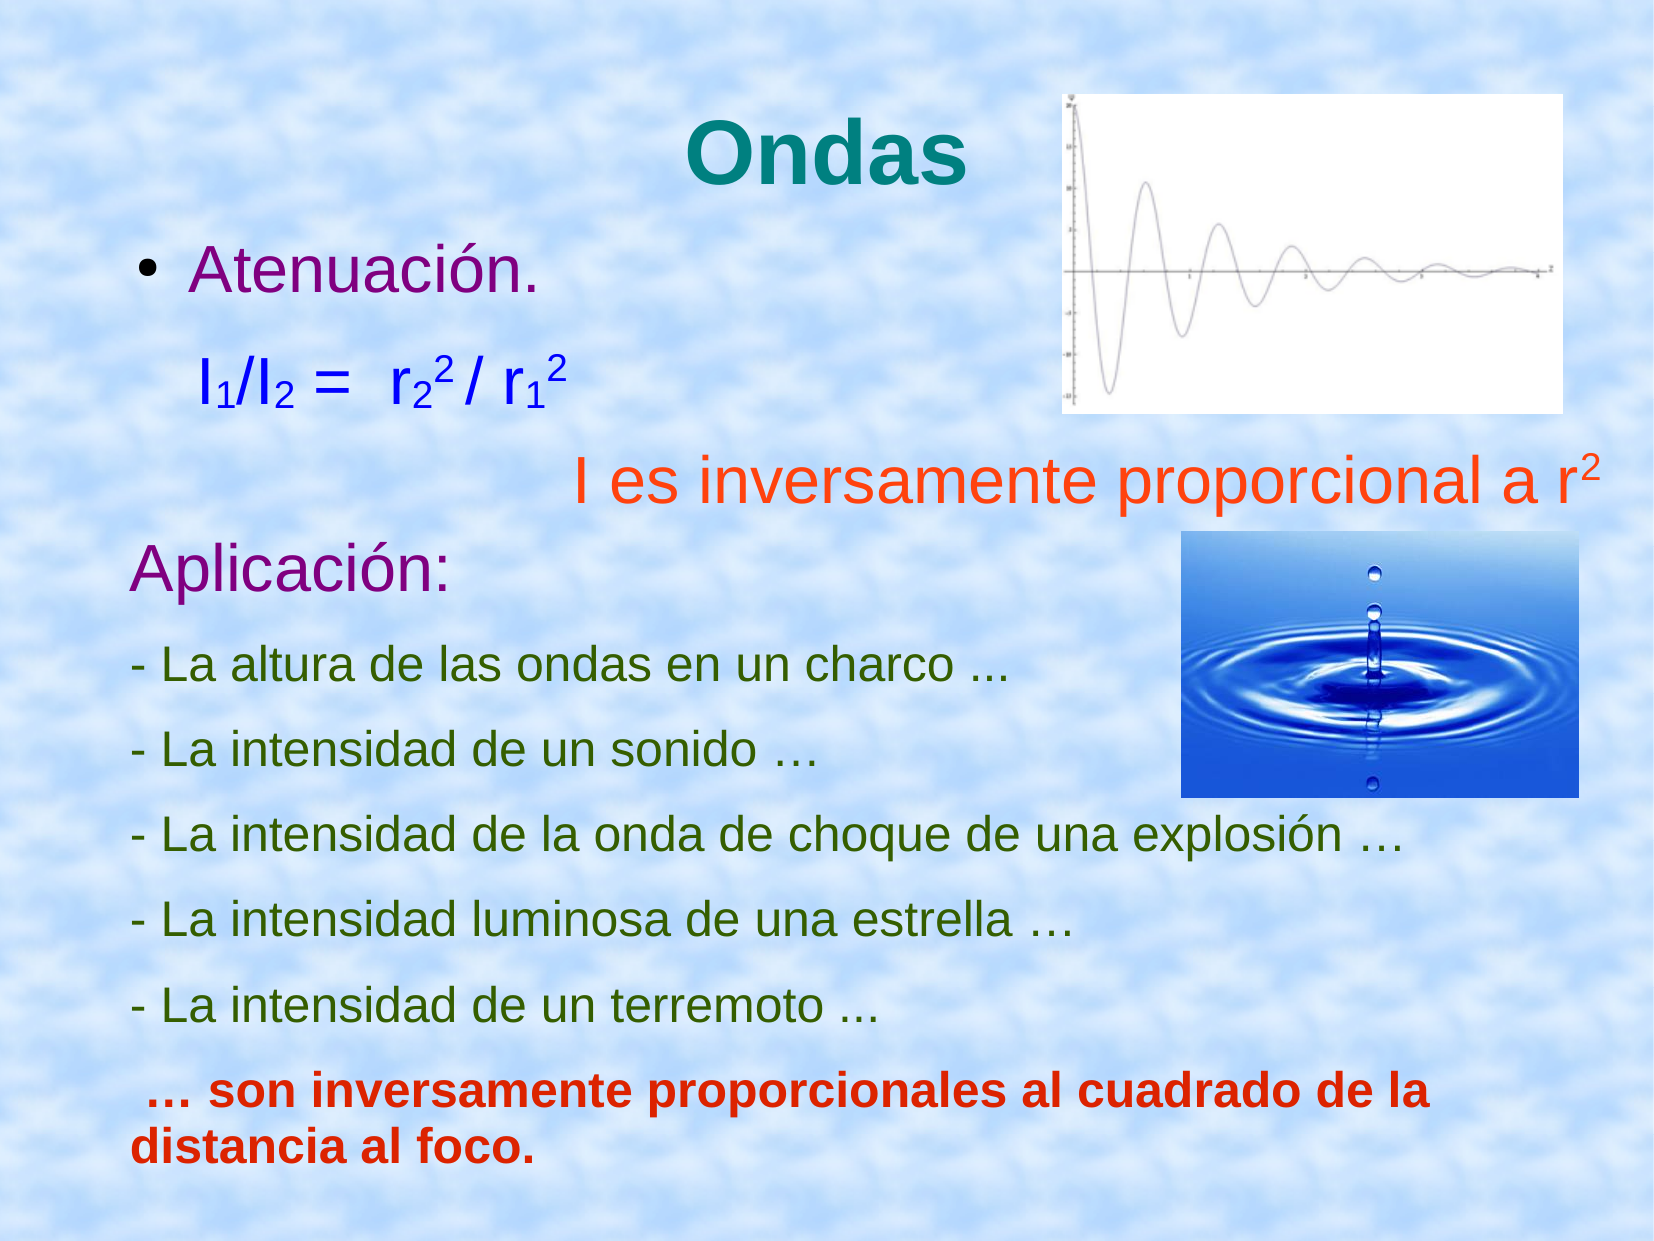

# Ondas
Atenuación.
I1/I2 = r22 / r12
I es inversamente proporcional a r2
Aplicación:
- La altura de las ondas en un charco ...
- La intensidad de un sonido …
- La intensidad de la onda de choque de una explosión …
- La intensidad luminosa de una estrella …
- La intensidad de un terremoto ...
 … son inversamente proporcionales al cuadrado de la distancia al foco.